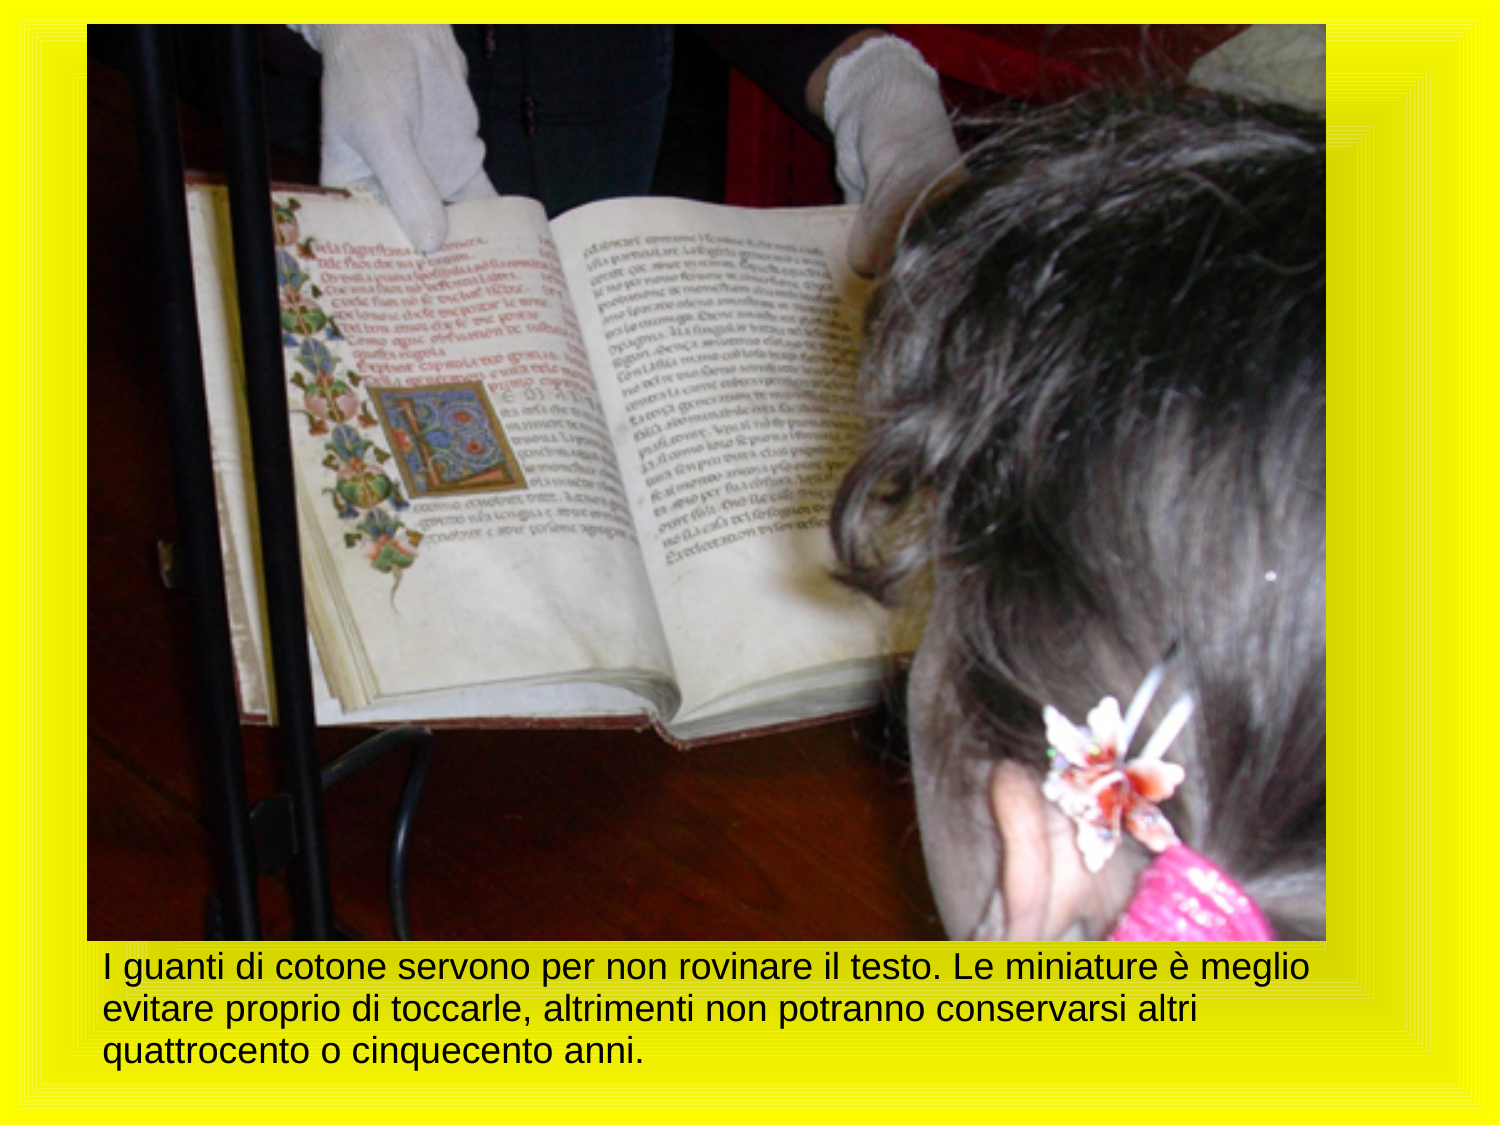

I guanti di cotone servono per non rovinare il testo. Le miniature è meglio evitare proprio di toccarle, altrimenti non potranno conservarsi altri quattrocento o cinquecento anni.